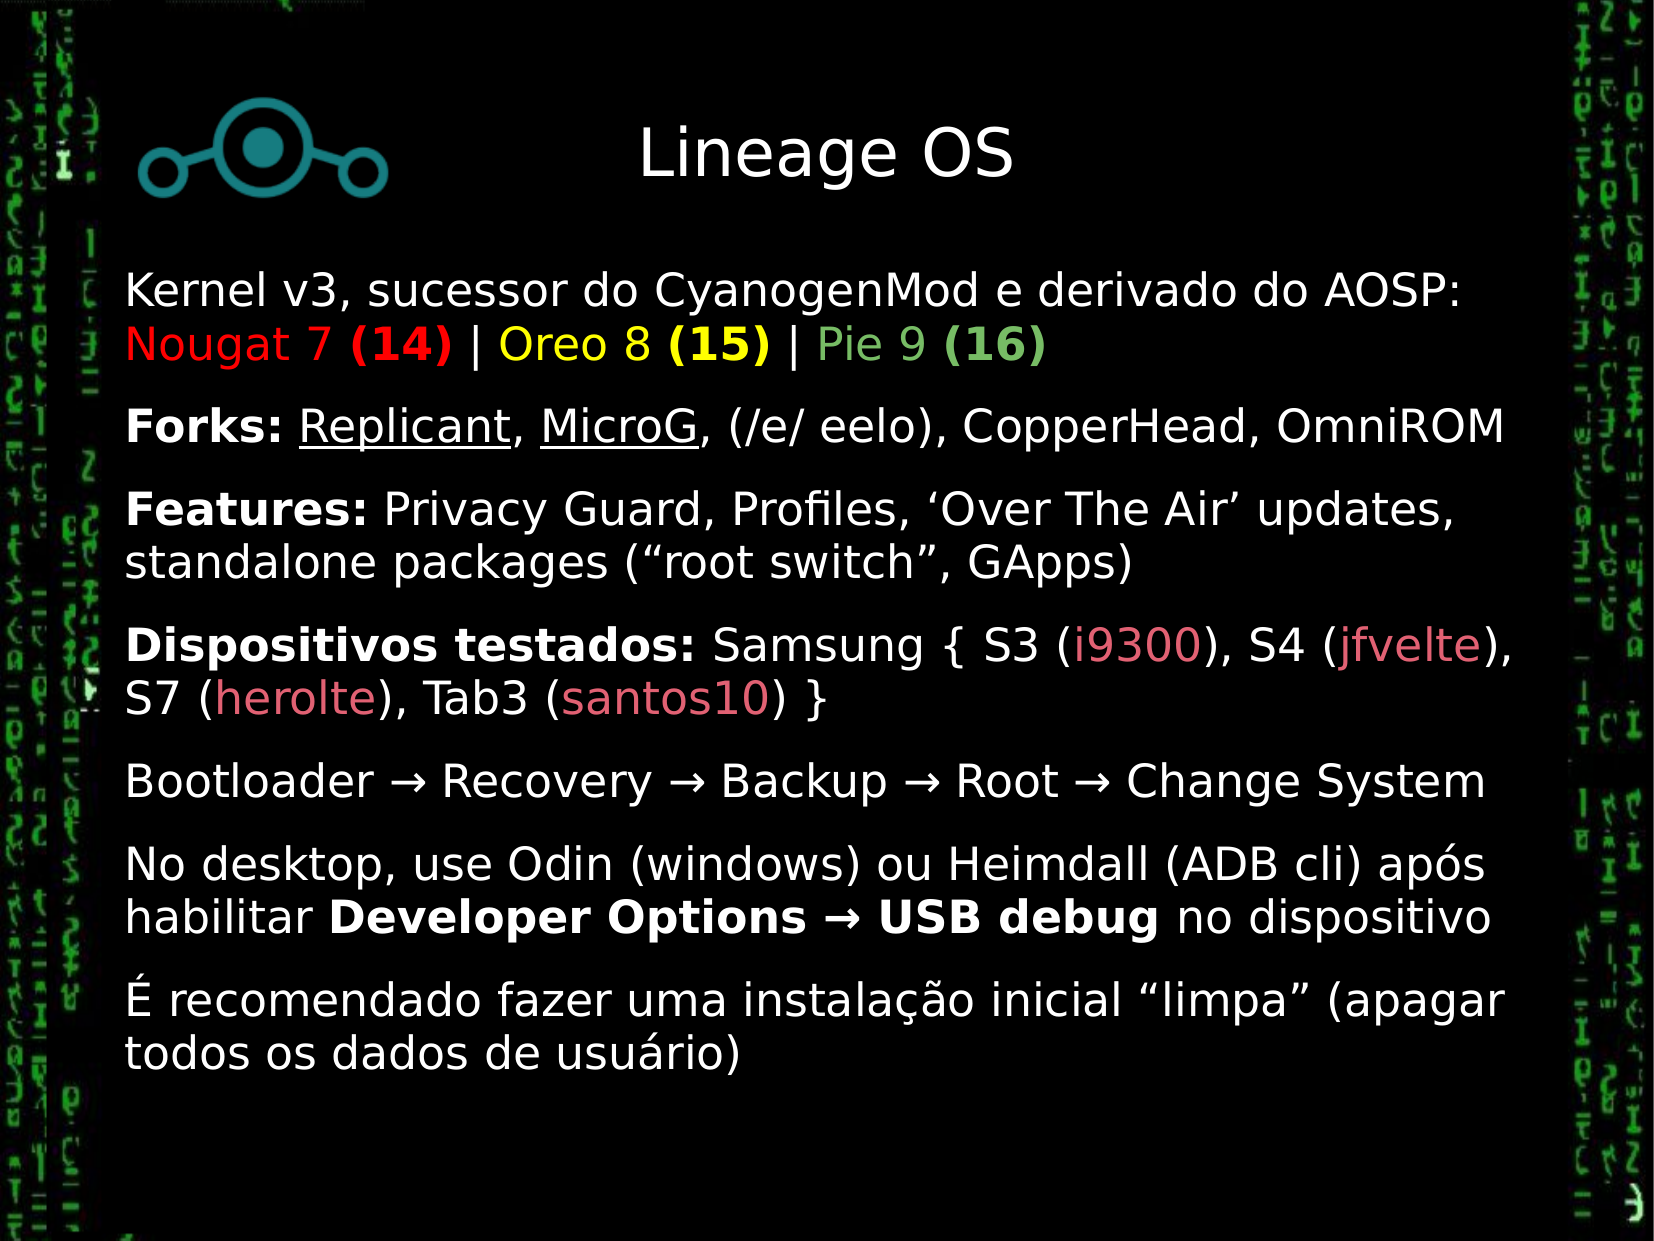

# Lineage OS
Kernel v3, sucessor do CyanogenMod e derivado do AOSP: Nougat 7 (14) | Oreo 8 (15) | Pie 9 (16)
Forks: Replicant, MicroG, (/e/ eelo), CopperHead, OmniROM
Features: Privacy Guard, Profiles, ‘Over The Air’ updates, standalone packages (“root switch”, GApps)
Dispositivos testados: Samsung { S3 (i9300), S4 (jfvelte), S7 (herolte), Tab3 (santos10) }
Bootloader → Recovery → Backup → Root → Change System
No desktop, use Odin (windows) ou Heimdall (ADB cli) após habilitar Developer Options → USB debug no dispositivo
É recomendado fazer uma instalação inicial “limpa” (apagar todos os dados de usuário)